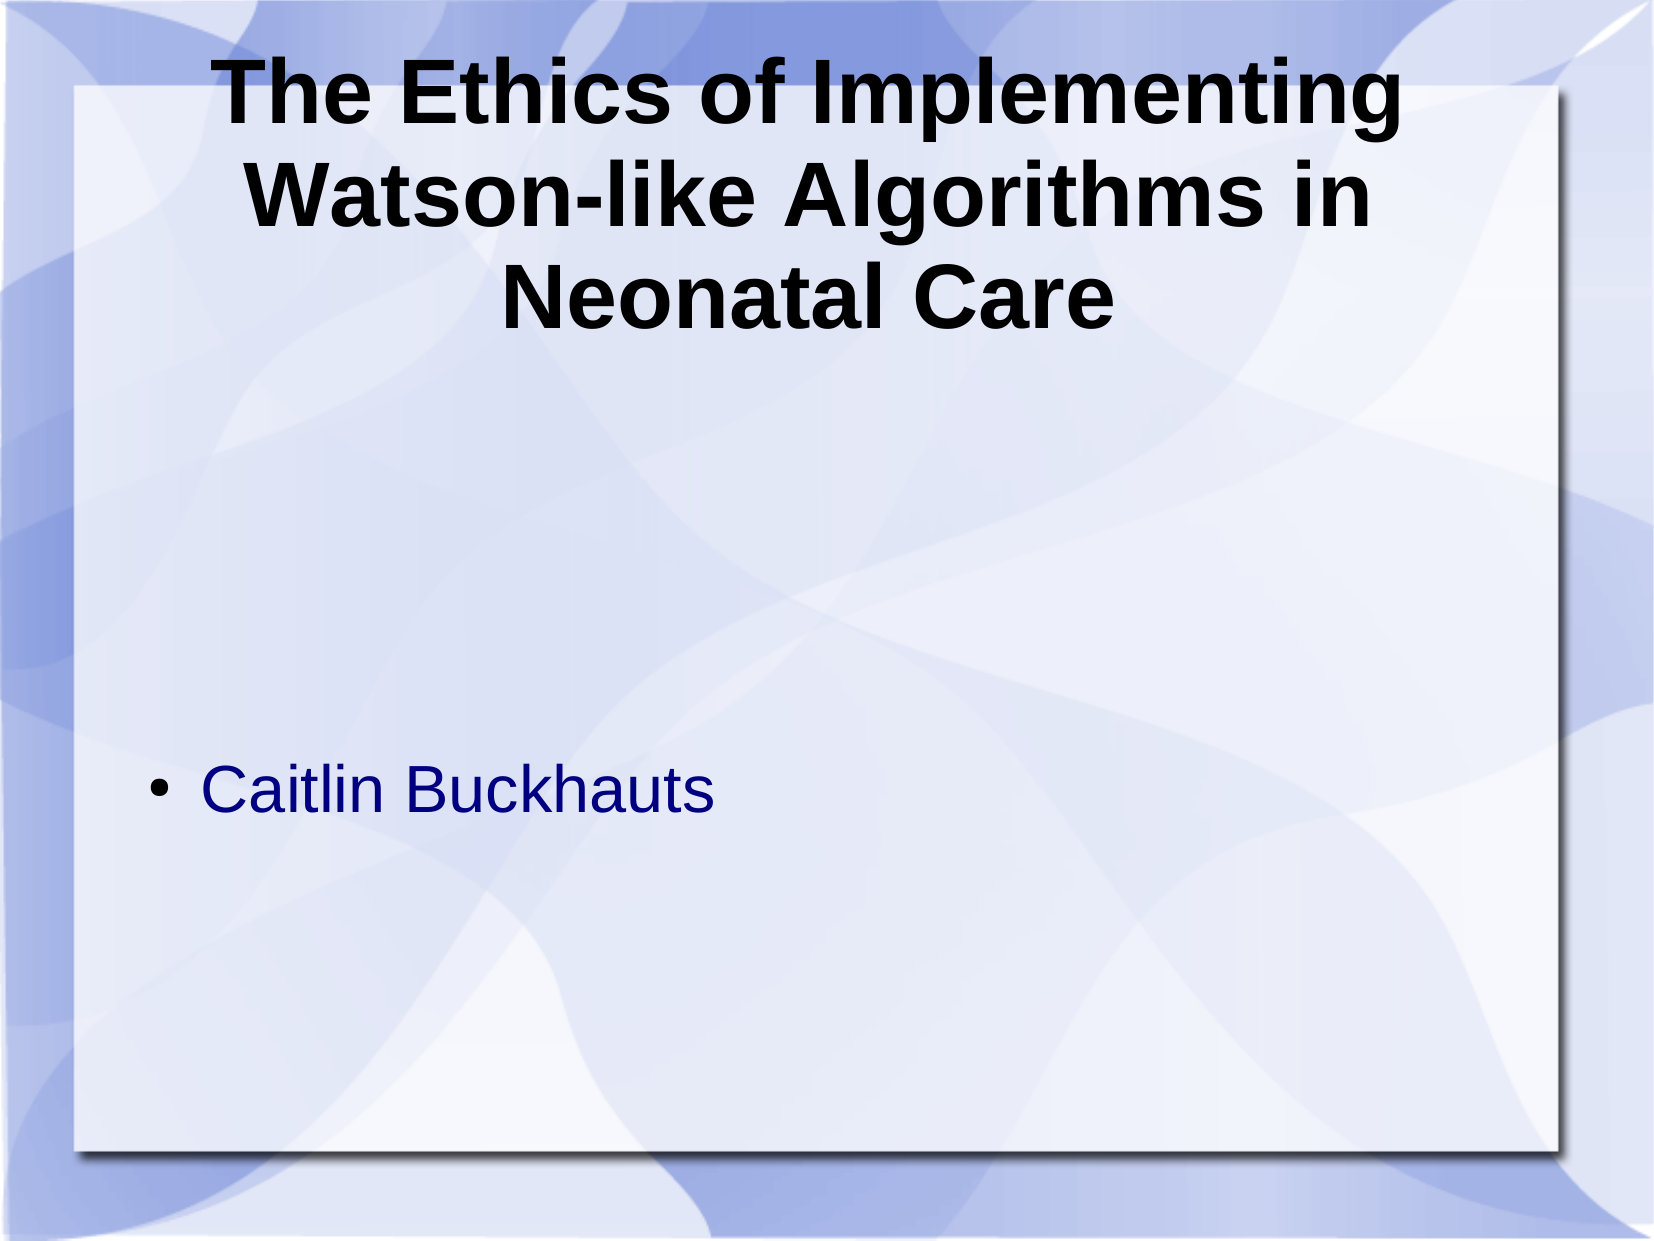

# The Ethics of Implementing Watson-like Algorithms in Neonatal Care
Caitlin Buckhauts